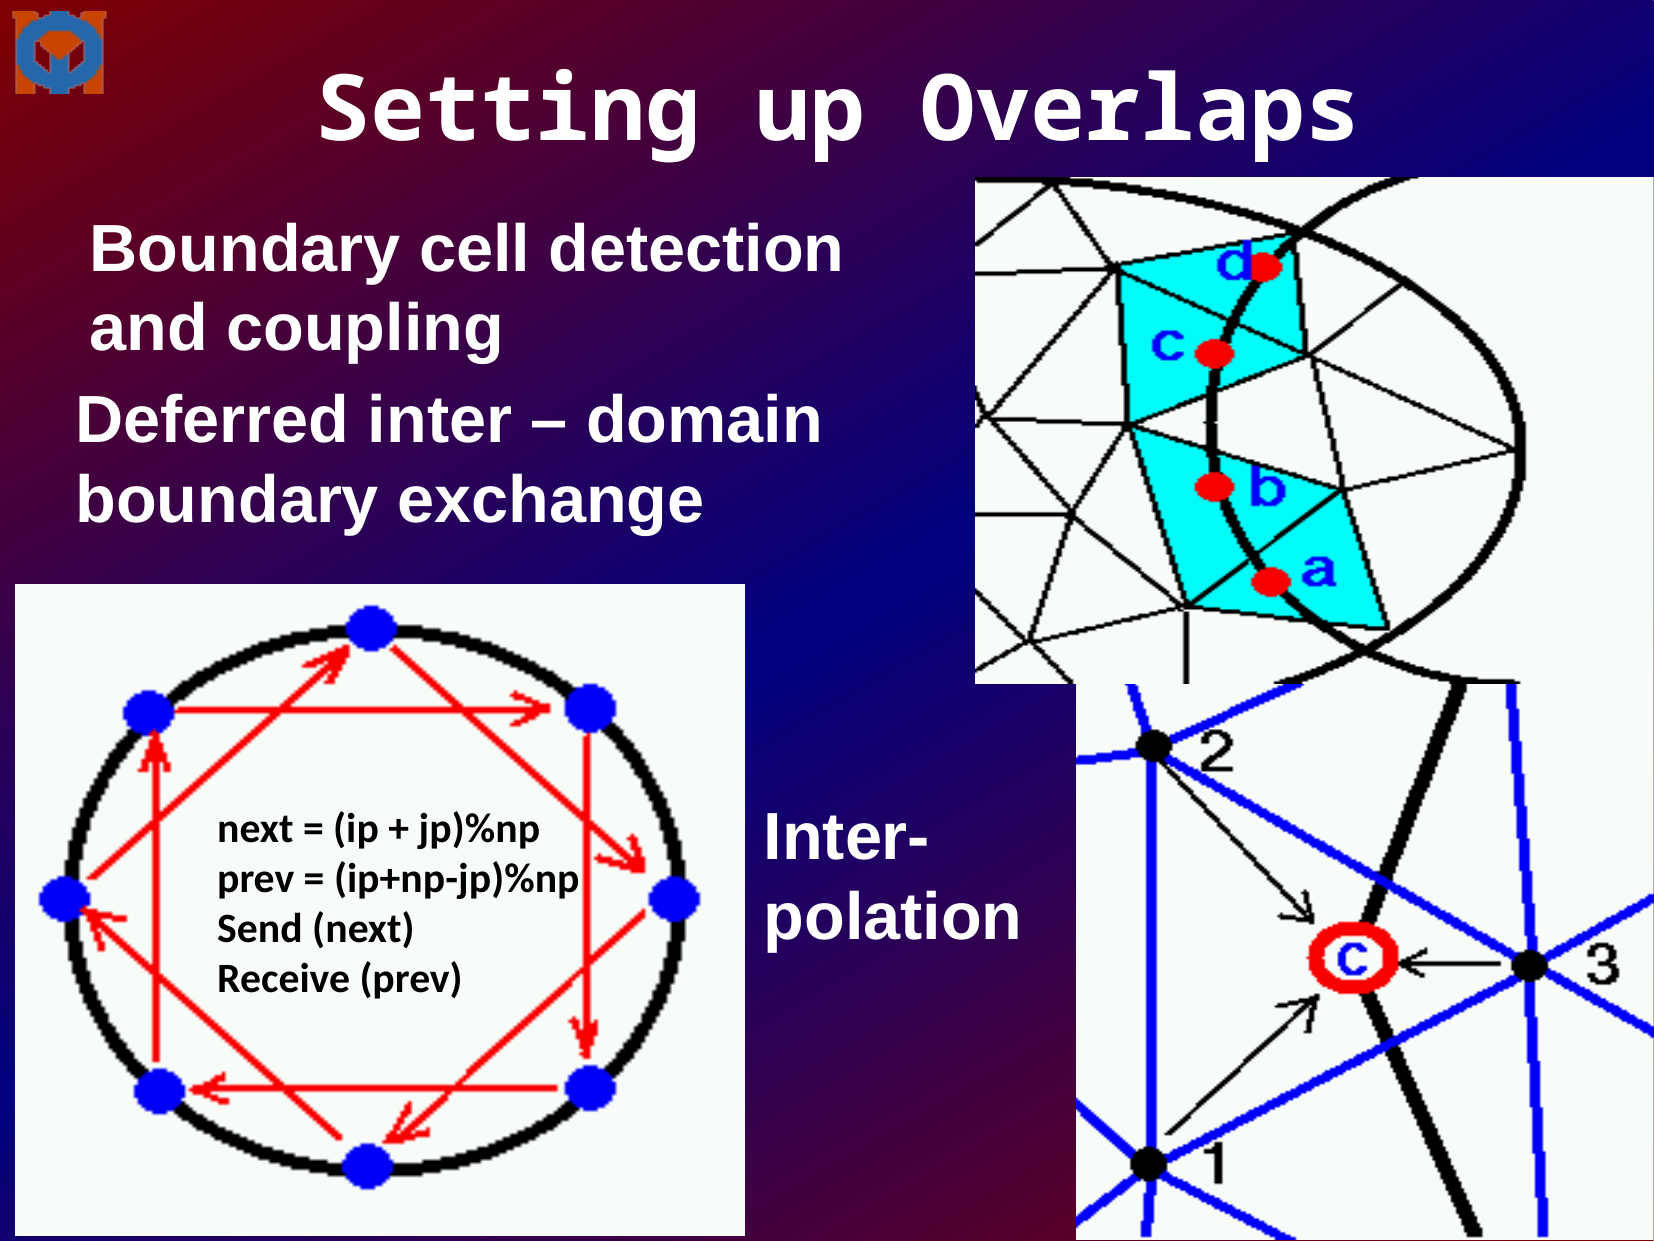

# Setting up Overlaps
Boundary cell detection
and coupling
Deferred inter – domain boundary exchange
next = (ip + jp)%np
prev = (ip+np-jp)%np
Send (next)
Receive (prev)
Inter-polation